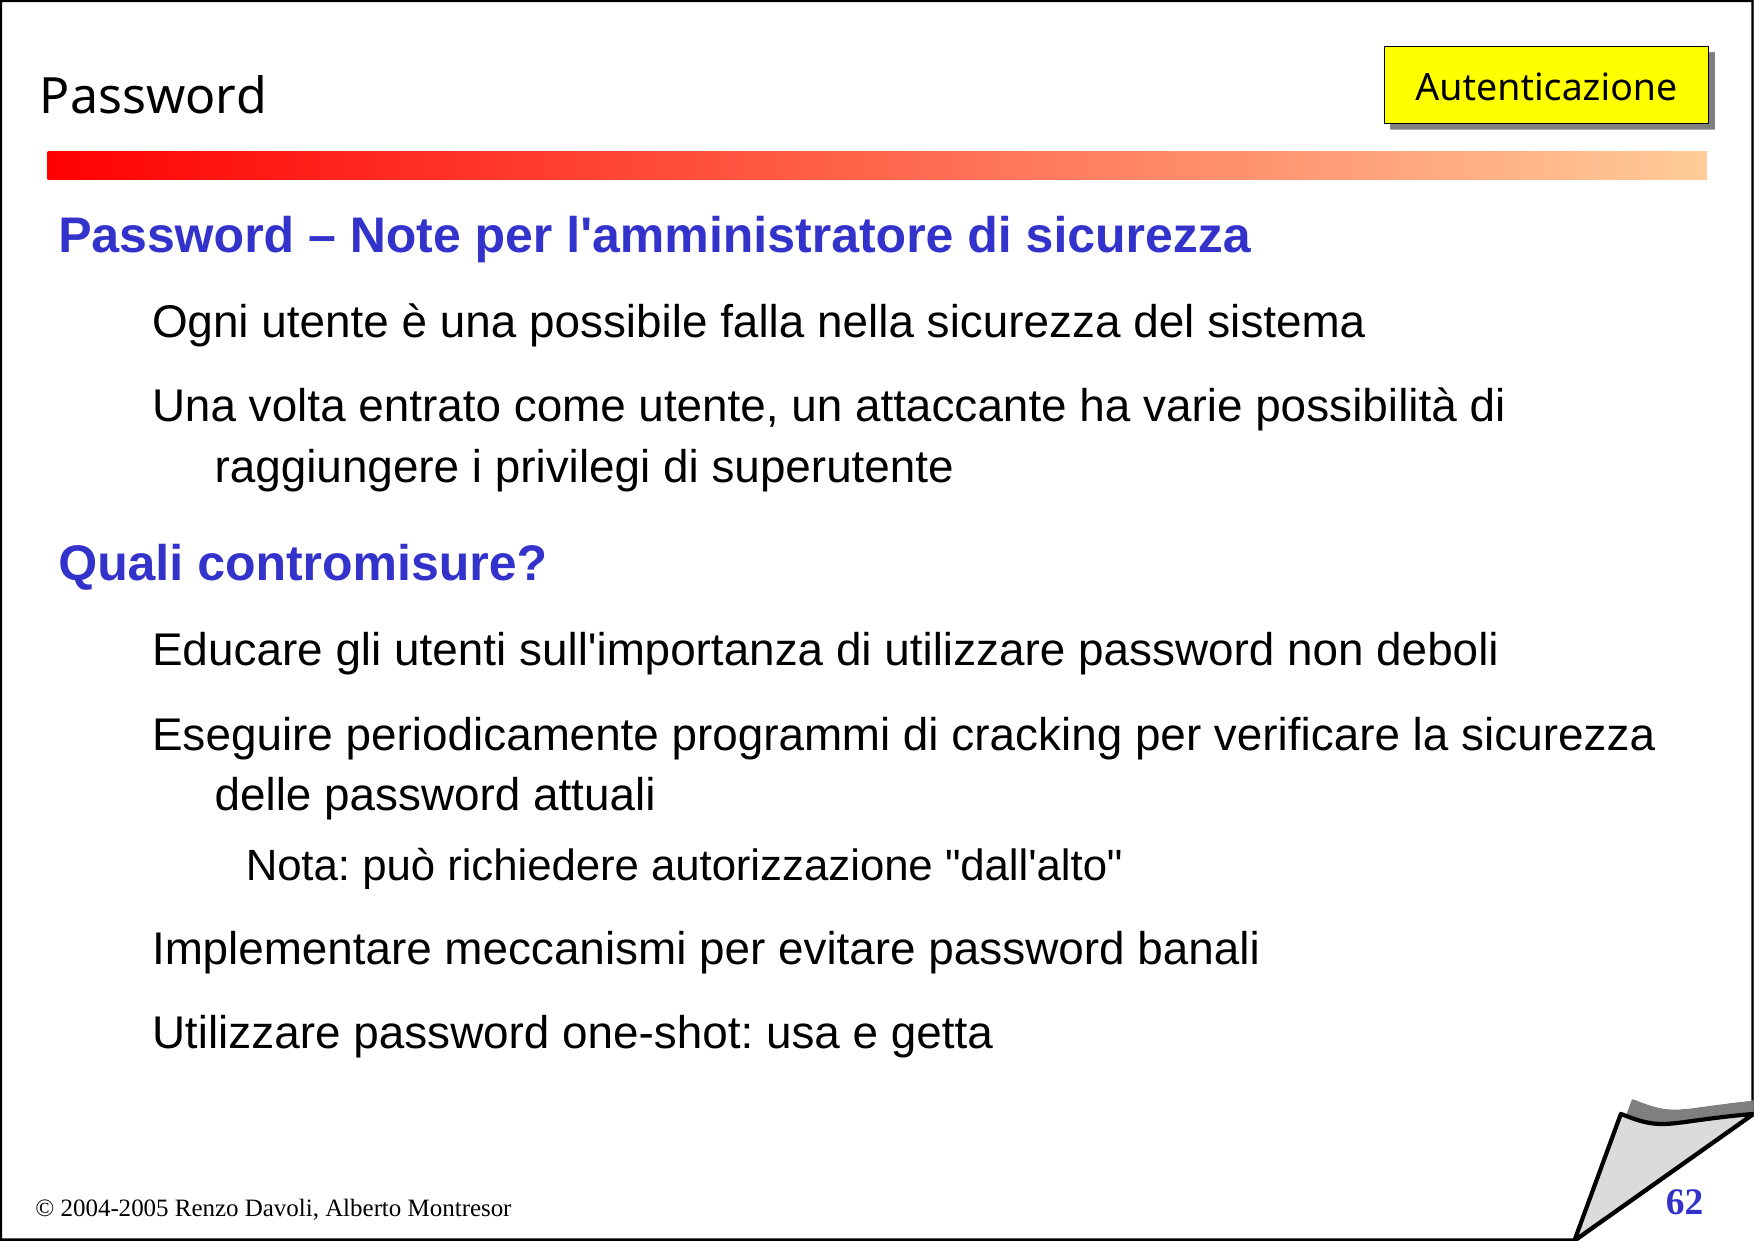

Autenticazione
# Password
Password – Note per l'amministratore di sicurezza
Ogni utente è una possibile falla nella sicurezza del sistema
Una volta entrato come utente, un attaccante ha varie possibilità di raggiungere i privilegi di superutente
Quali contromisure?
Educare gli utenti sull'importanza di utilizzare password non deboli
Eseguire periodicamente programmi di cracking per verificare la sicurezza delle password attuali
Nota: può richiedere autorizzazione "dall'alto"
Implementare meccanismi per evitare password banali
Utilizzare password one-shot: usa e getta